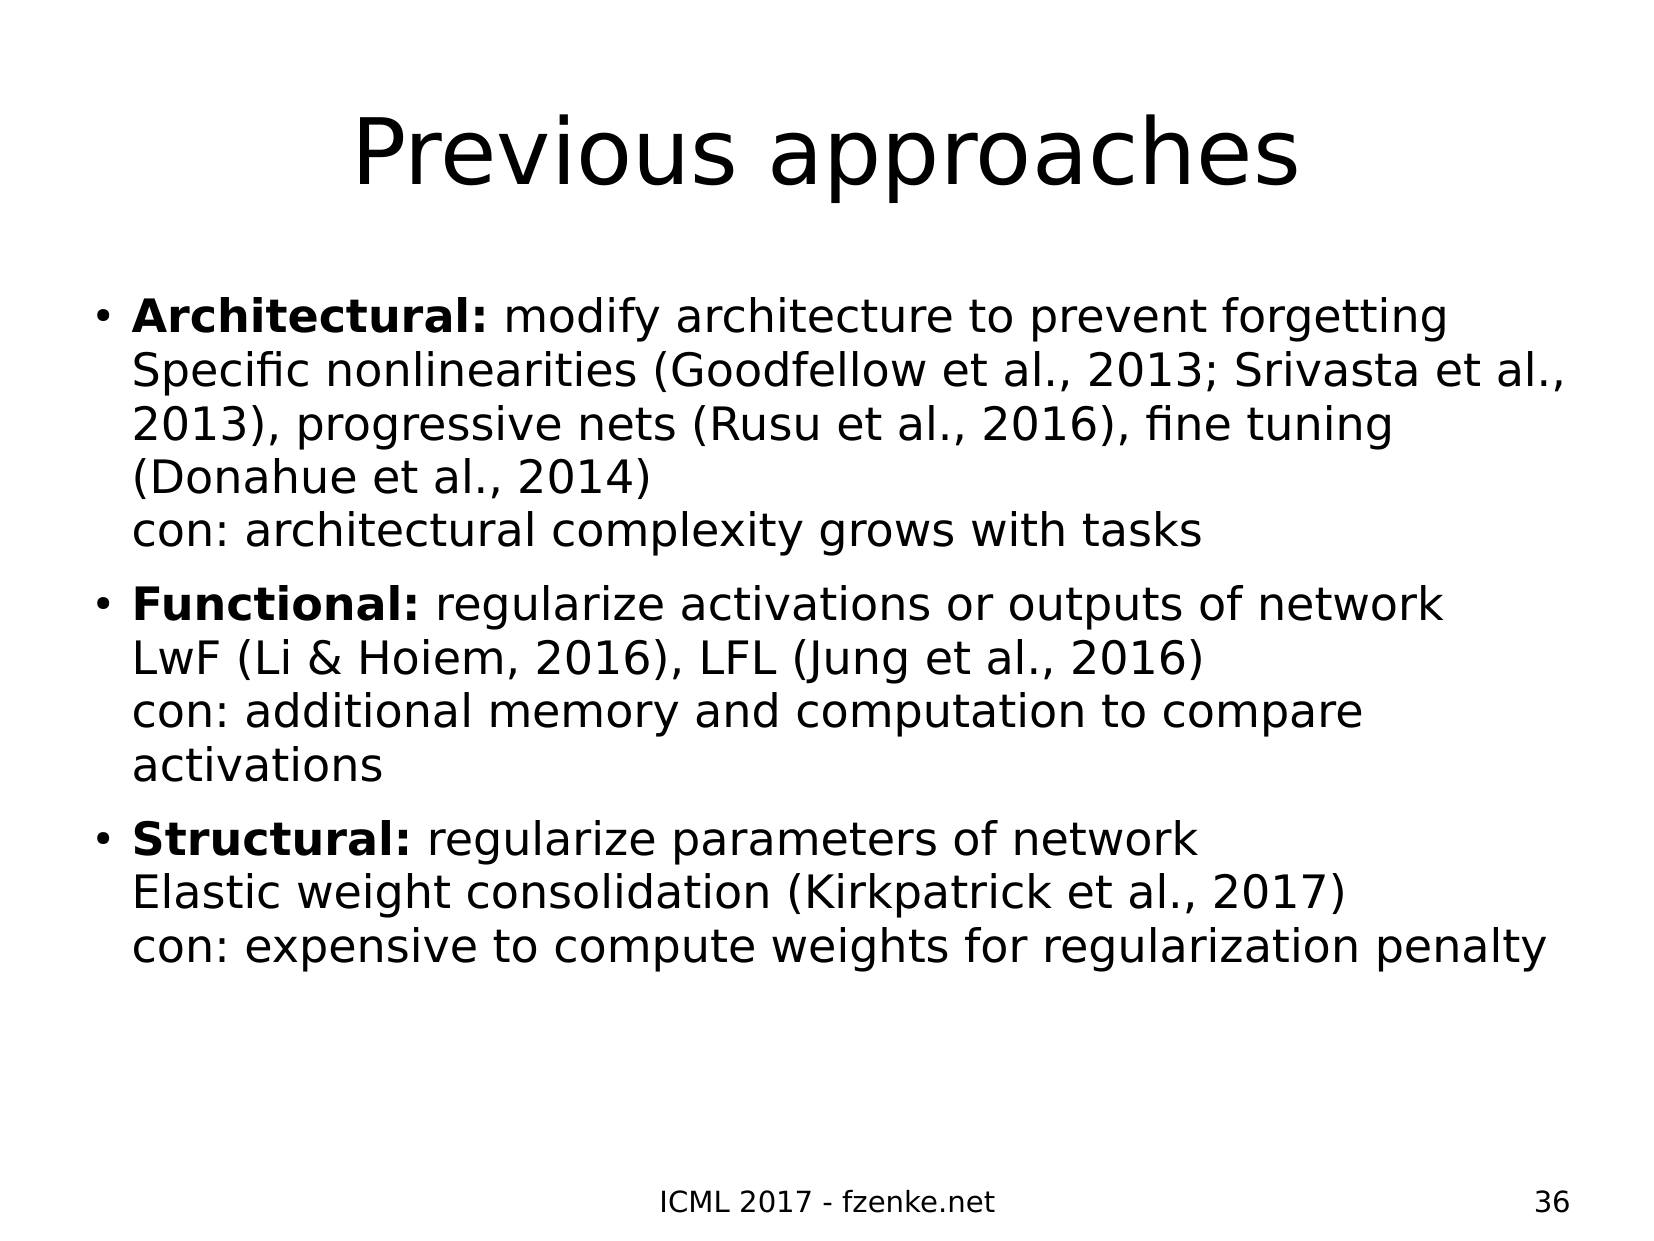

# Previous approaches
Architectural: modify architecture to prevent forgetting
Specific nonlinearities (Goodfellow et al., 2013; Srivasta et al., 2013), progressive nets (Rusu et al., 2016), fine tuning (Donahue et al., 2014)
con: architectural complexity grows with tasks
Functional: regularize activations or outputs of network
LwF (Li & Hoiem, 2016), LFL (Jung et al., 2016)
con: additional memory and computation to compare activations
Structural: regularize parameters of network
Elastic weight consolidation (Kirkpatrick et al., 2017)
con: expensive to compute weights for regularization penalty
ICML 2017 - fzenke.net
36